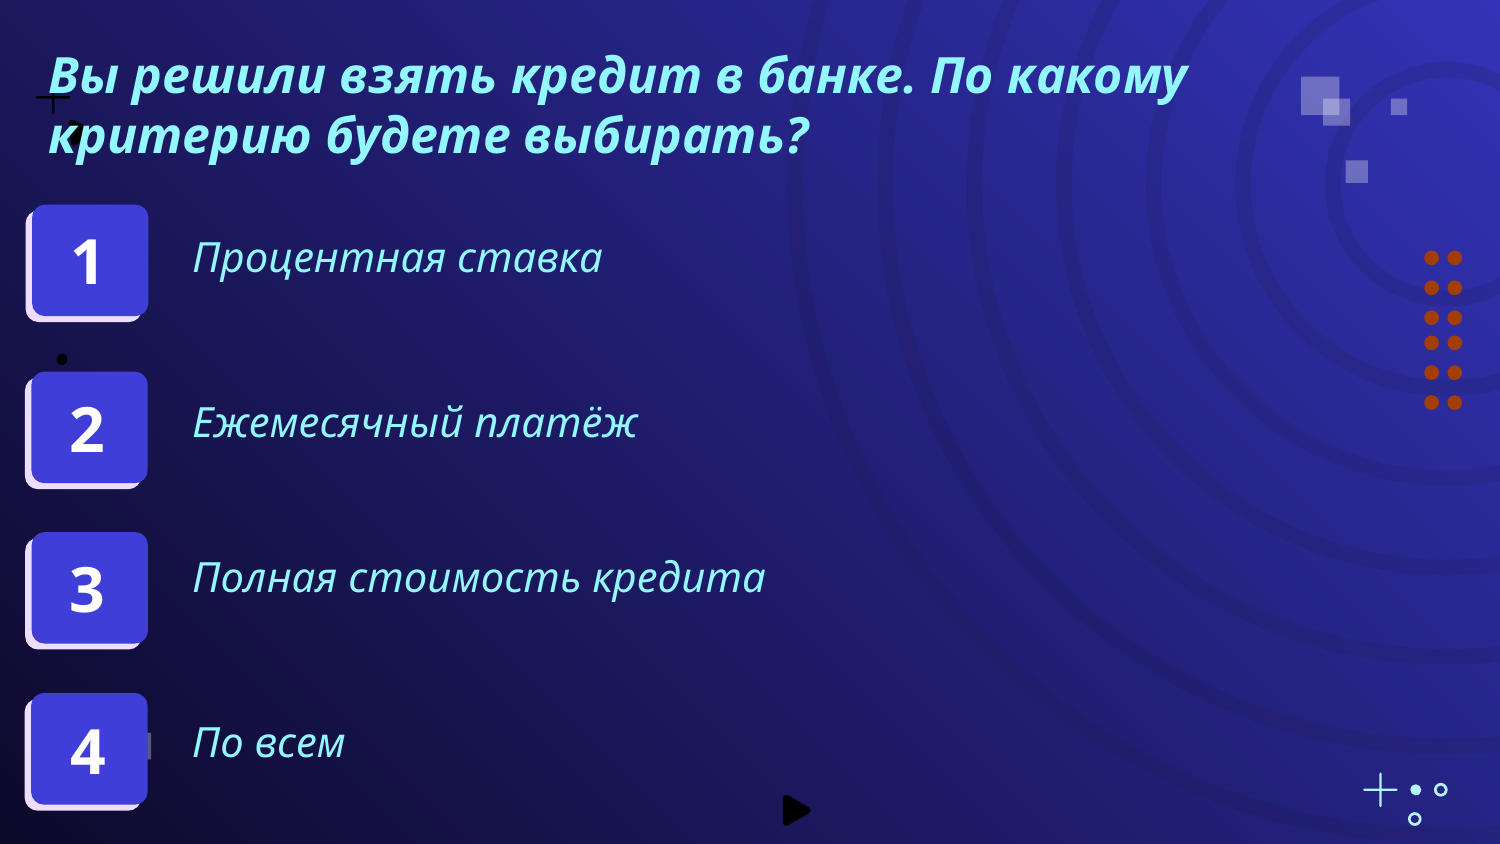

Вы решили взять кредит в банке. По какому критерию будете выбирать?
Процентная ставка
1
# Ежемесячный платёж
2
Полная стоимость кредита
3
4
По всем